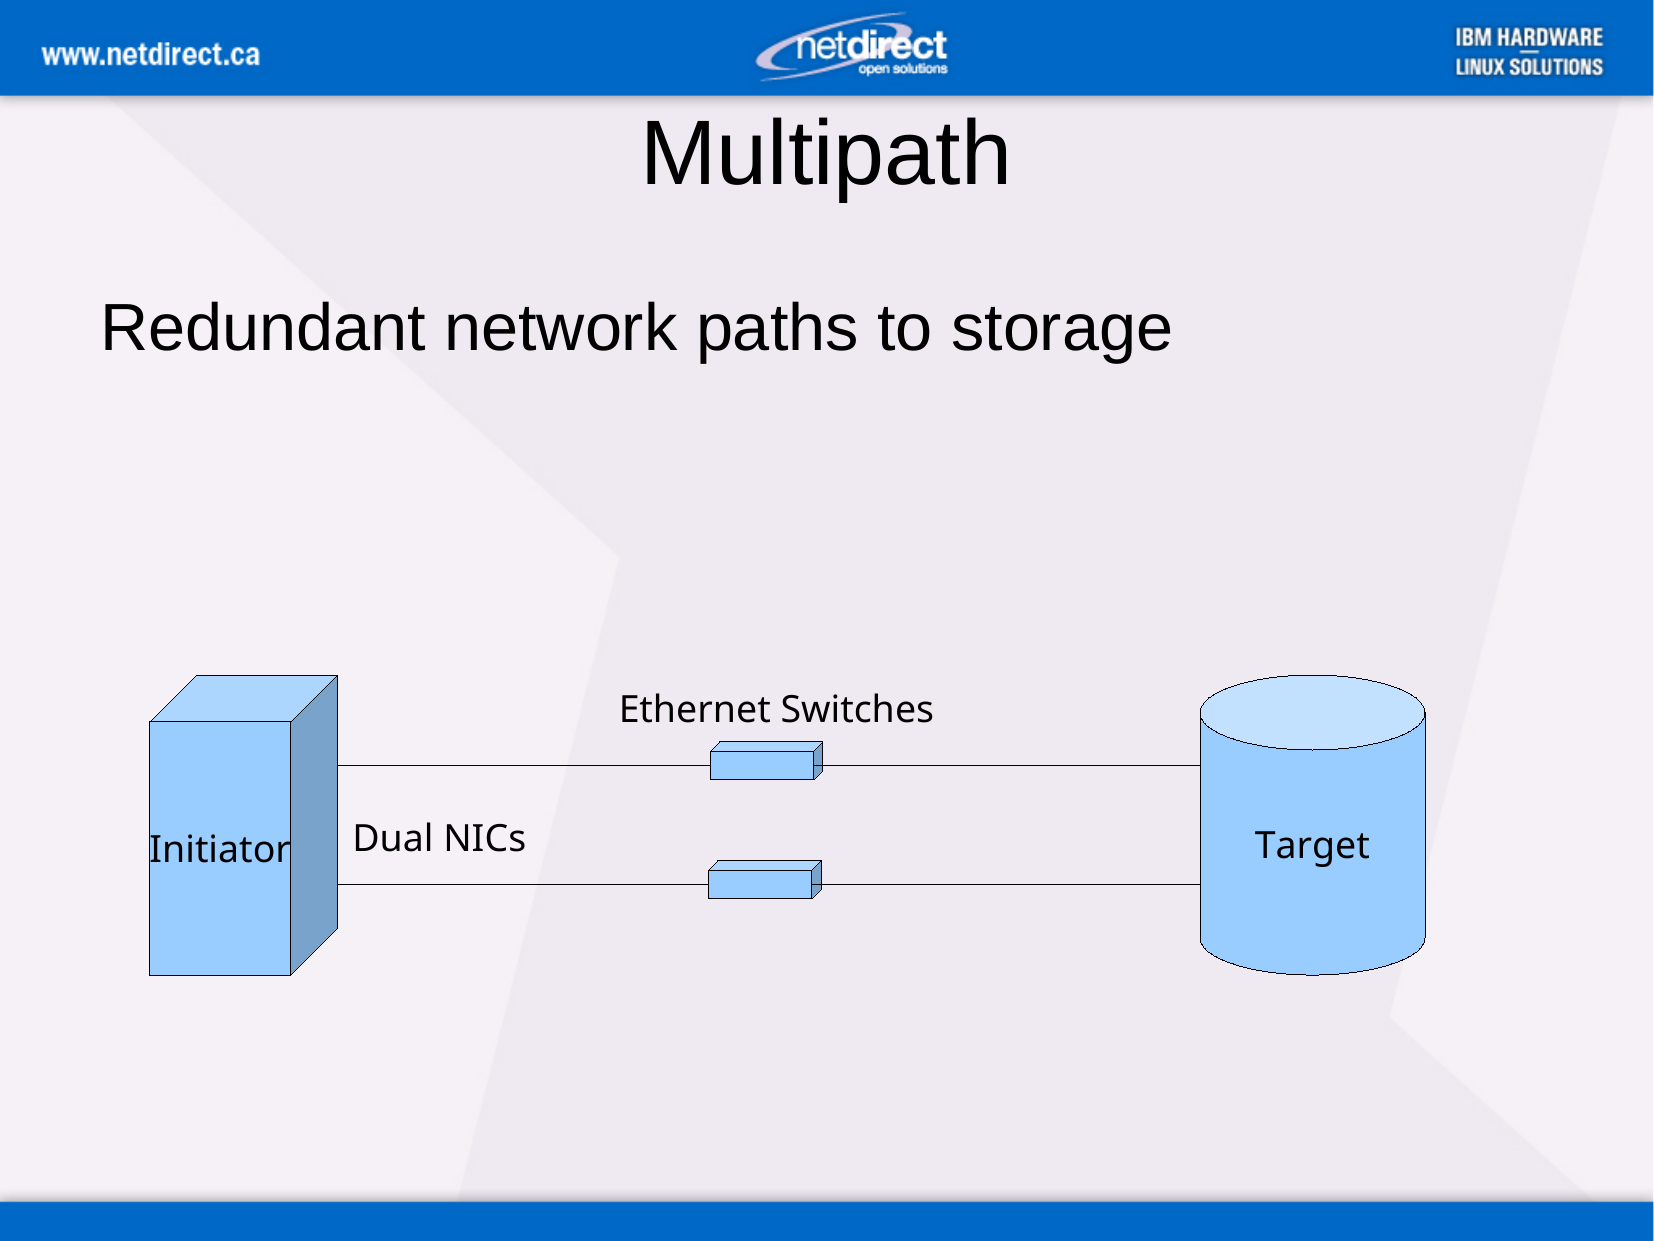

# Multipath
Redundant network paths to storage
Initiator
Ethernet Switches
Target
Dual NICs